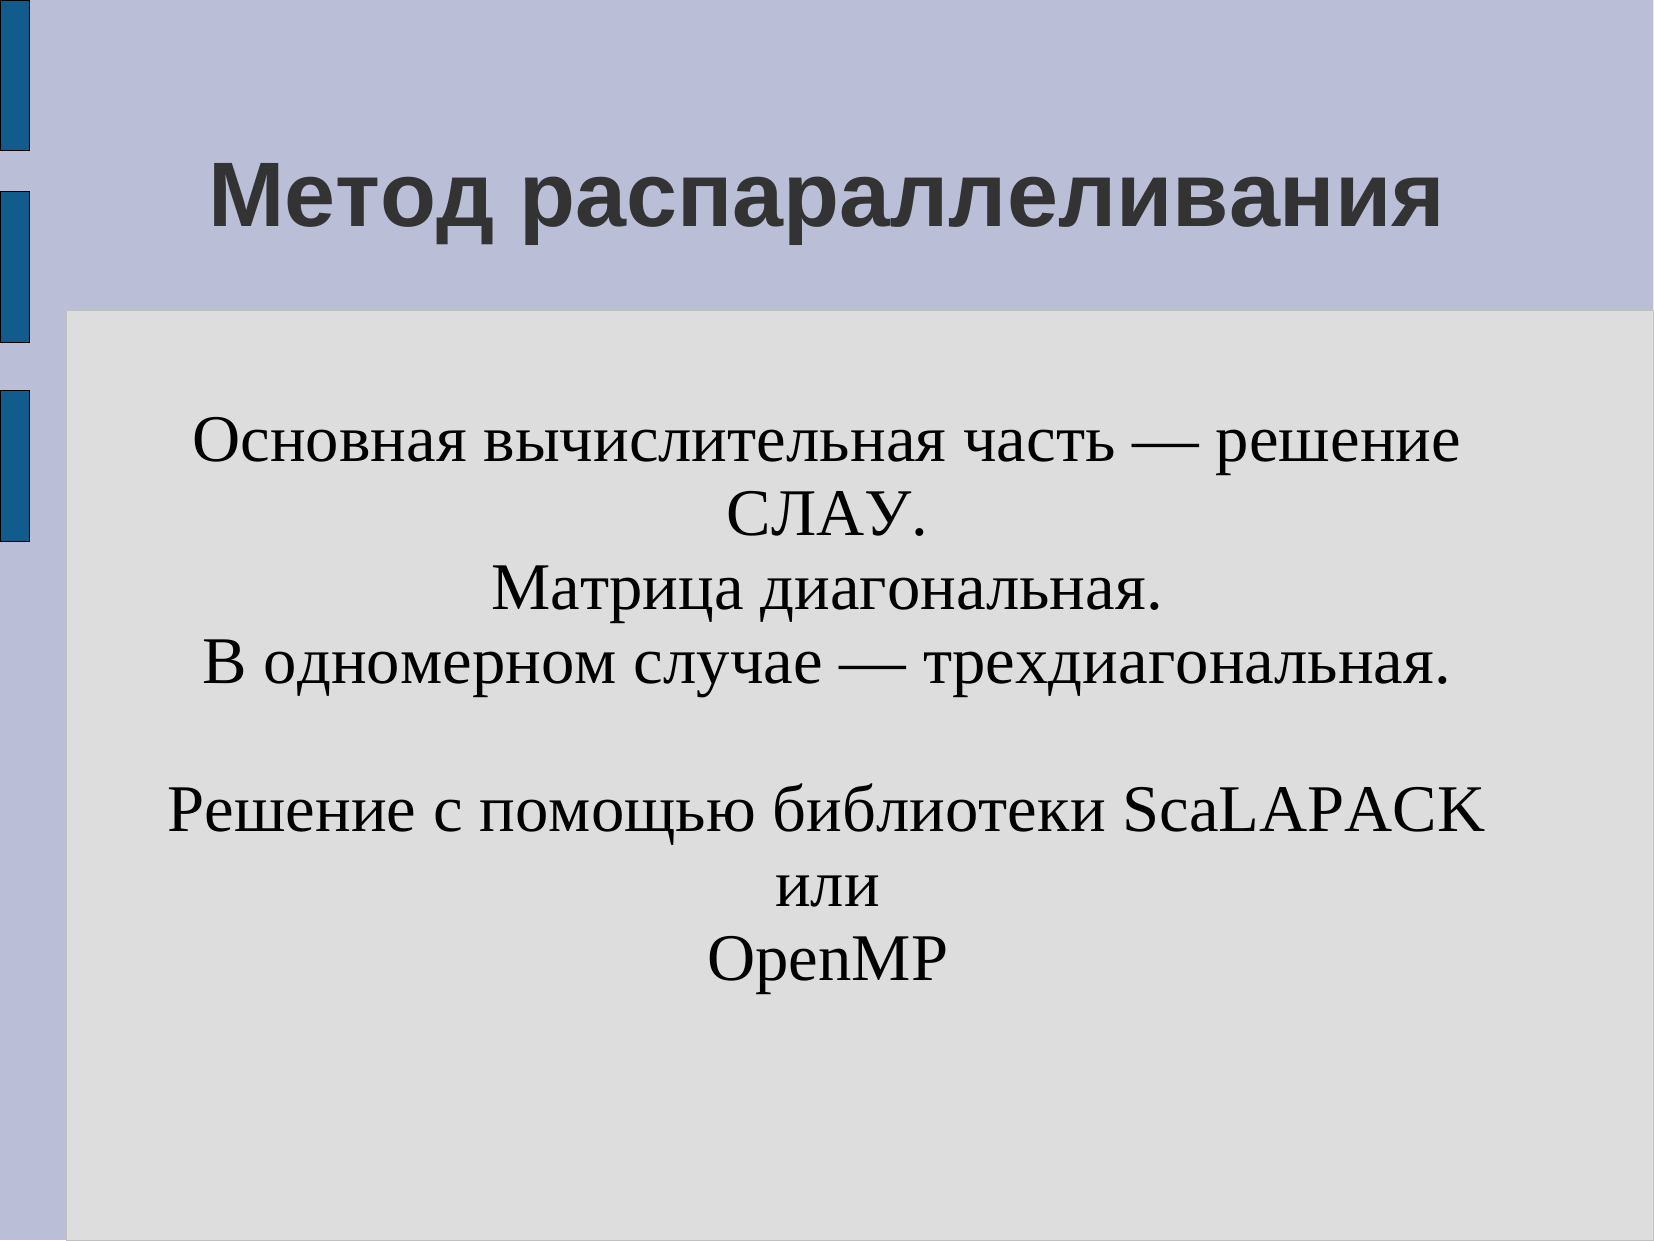

# Метод распараллеливания
Основная вычислительная часть — решение СЛАУ.
Матрица диагональная.
В одномерном случае — трехдиагональная.
Решение с помощью библиотеки ScaLAPACK
или
OpenMP